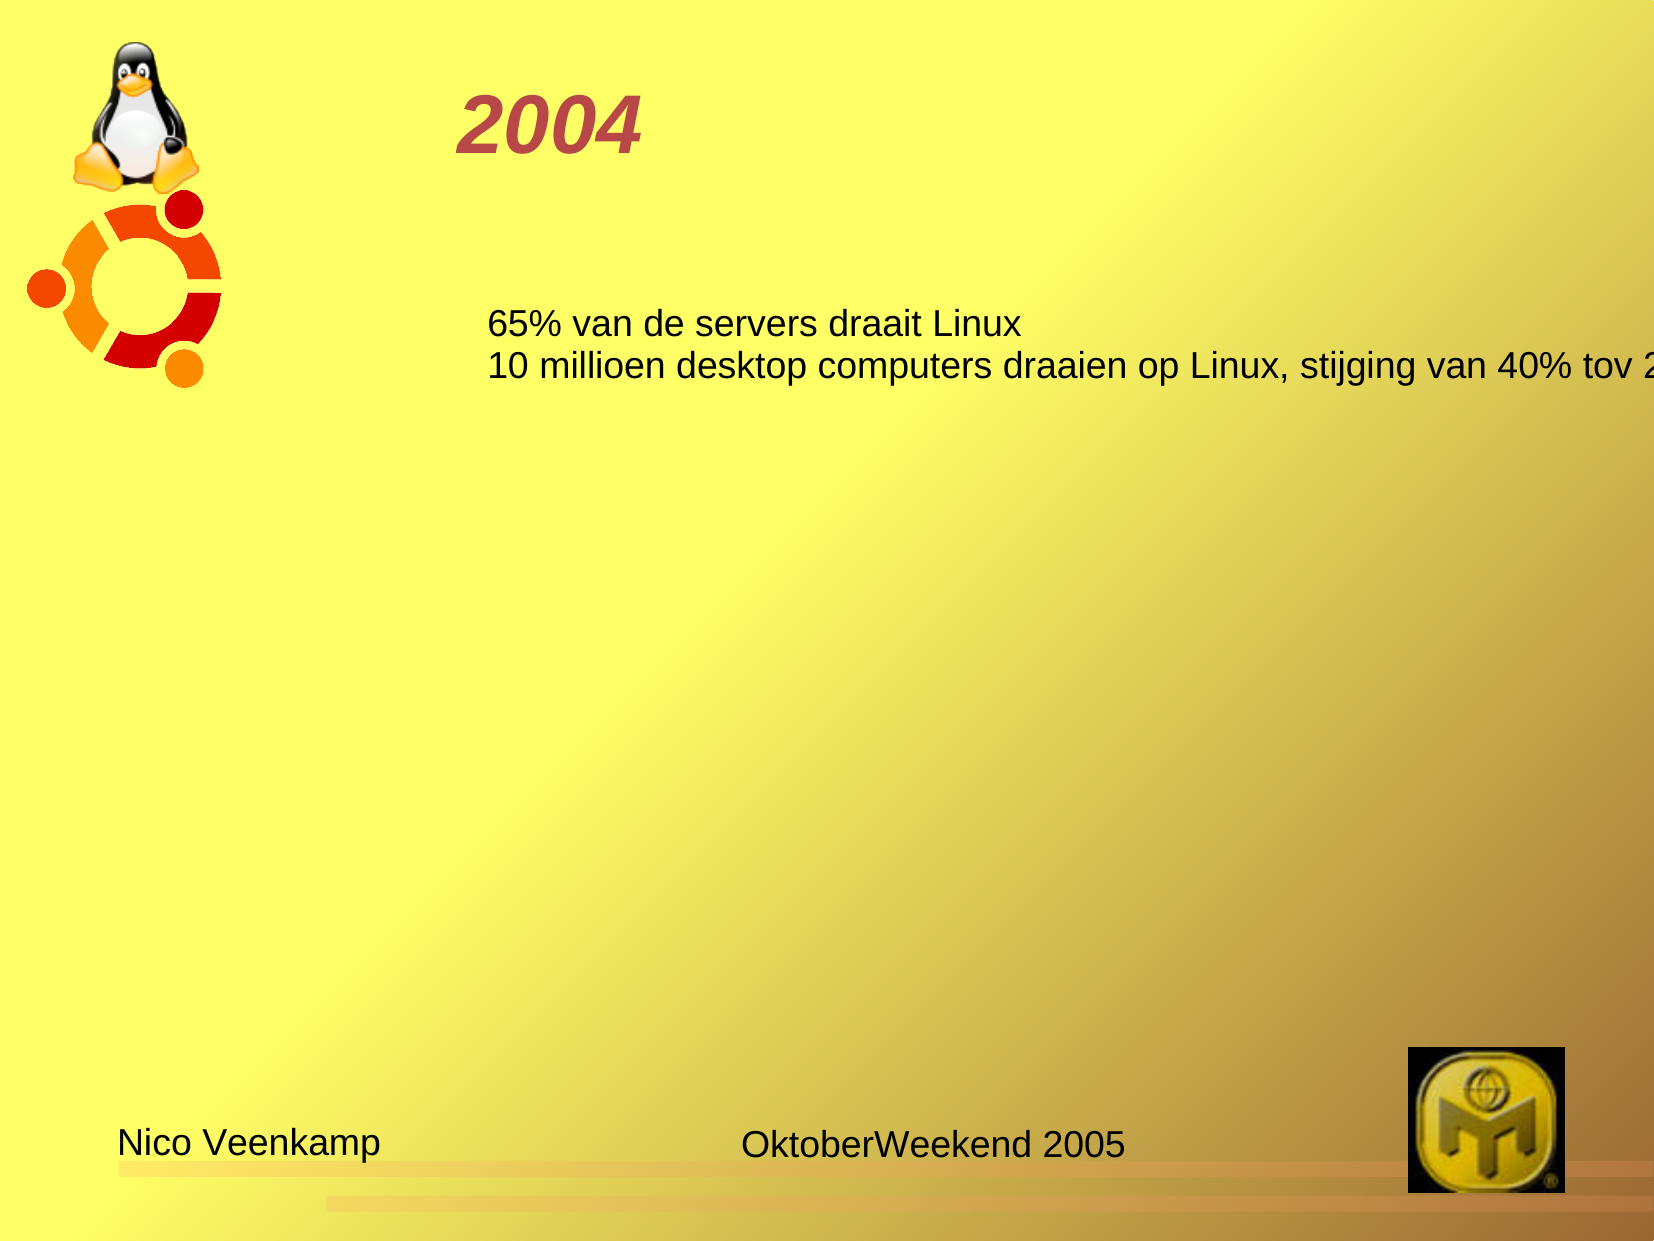

2004
65% van de servers draait Linux
10 millioen desktop computers draaien op Linux, stijging van 40% tov 2003